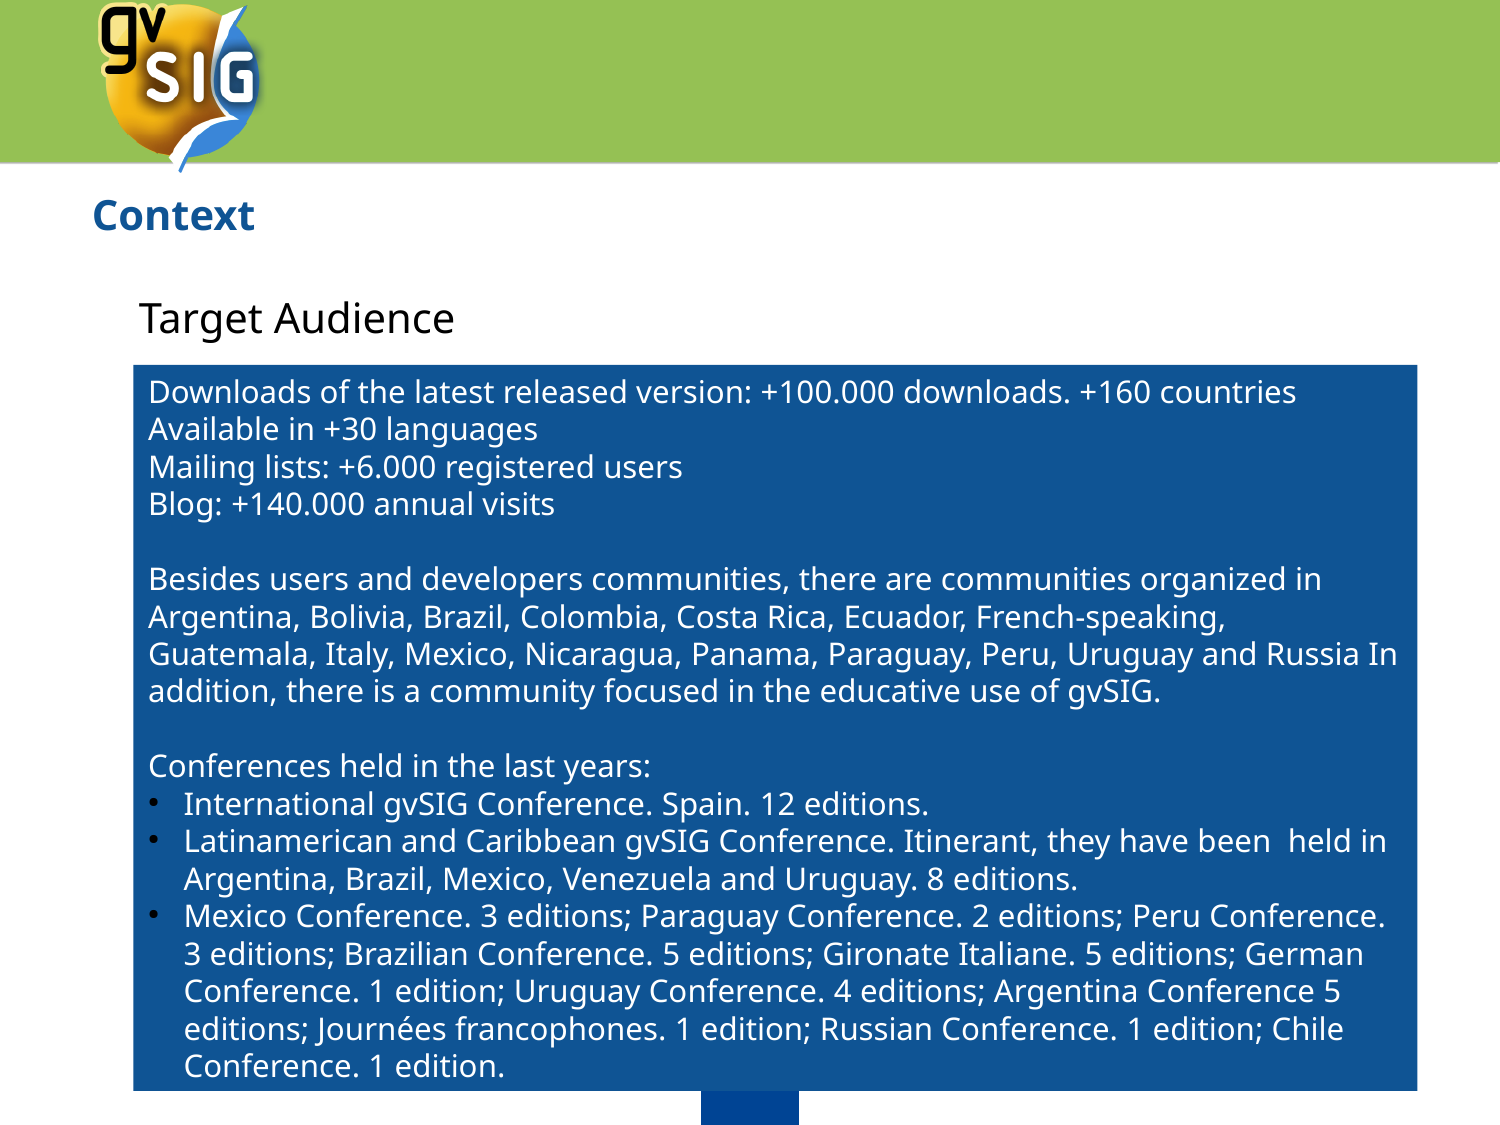

# Context
Target Audience
Downloads of the latest released version: +100.000 downloads. +160 countries
Available in +30 languages
Mailing lists: +6.000 registered users
Blog: +140.000 annual visits
Besides users and developers communities, there are communities organized in Argentina, Bolivia, Brazil, Colombia, Costa Rica, Ecuador, French-speaking, Guatemala, Italy, Mexico, Nicaragua, Panama, Paraguay, Peru, Uruguay and Russia In addition, there is a community focused in the educative use of gvSIG.
Conferences held in the last years:
International gvSIG Conference. Spain. 12 editions.
Latinamerican and Caribbean gvSIG Conference. Itinerant, they have been held in Argentina, Brazil, Mexico, Venezuela and Uruguay. 8 editions.
Mexico Conference. 3 editions; Paraguay Conference. 2 editions; Peru Conference. 3 editions; Brazilian Conference. 5 editions; Gironate Italiane. 5 editions; German Conference. 1 edition; Uruguay Conference. 4 editions; Argentina Conference 5 editions; Journées francophones. 1 edition; Russian Conference. 1 edition; Chile Conference. 1 edition.